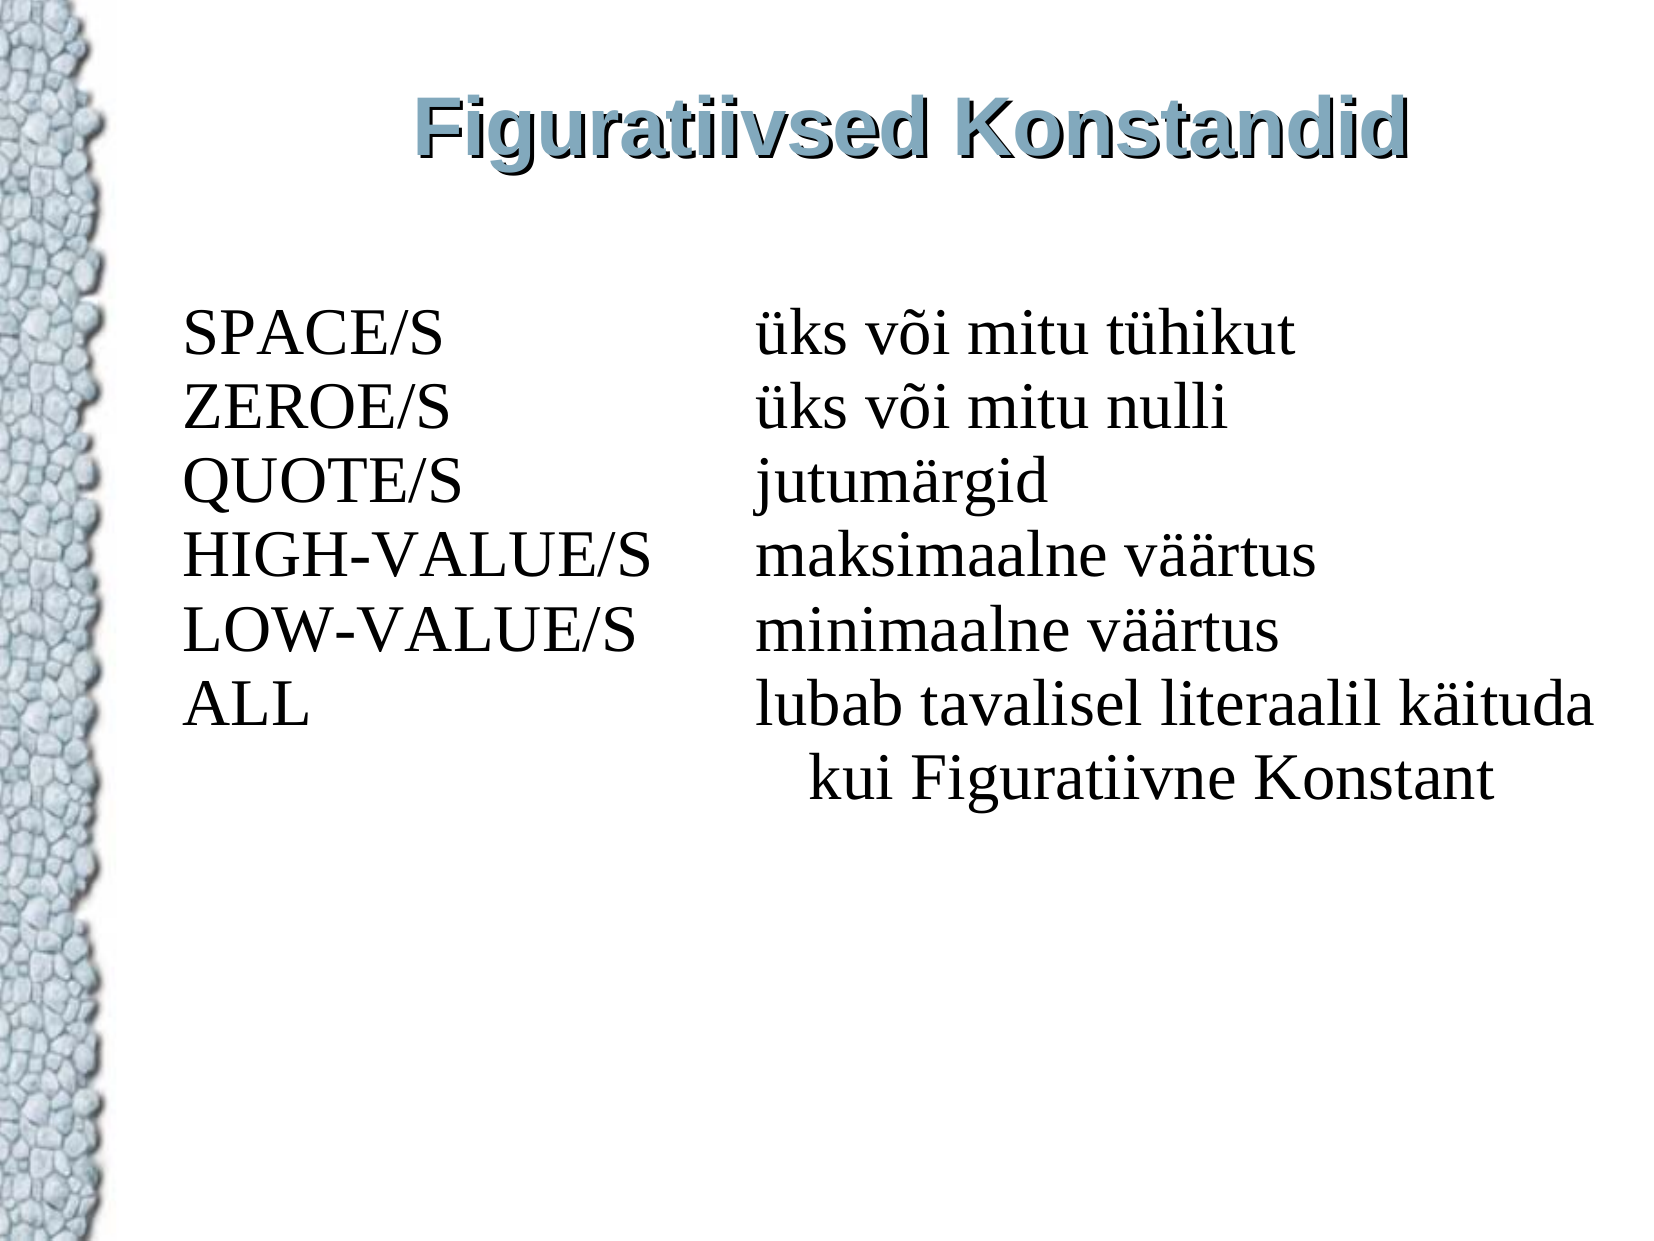

# Figuratiivsed Konstandid
SPACE/S
ZEROE/S
QUOTE/S
HIGH-VALUE/S
LOW-VALUE/S
ALL
üks või mitu tühikut
üks või mitu nulli
jutumärgid
maksimaalne väärtus
minimaalne väärtus
lubab tavalisel literaalil käituda kui Figuratiivne Konstant